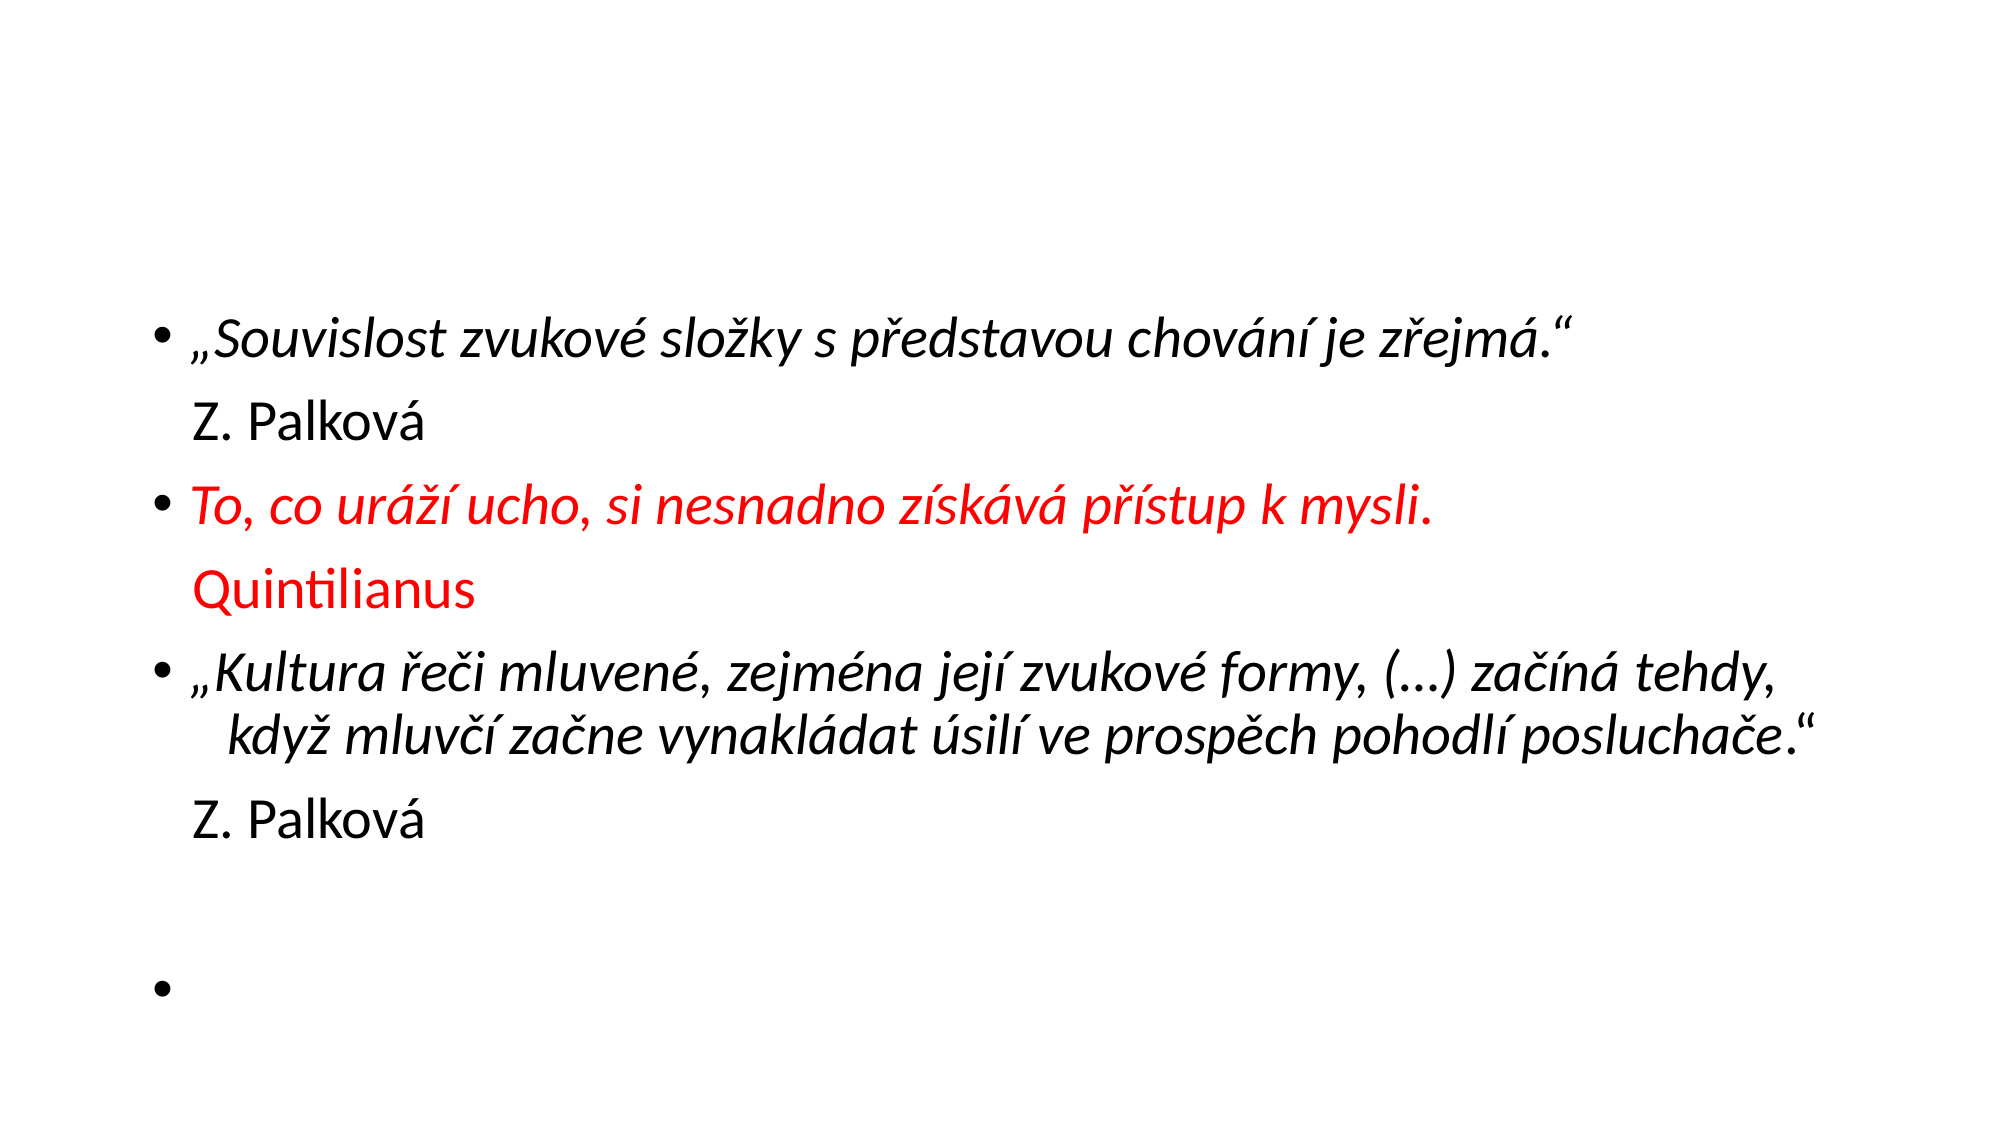

#
„Souvislost zvukové složky s představou chování je zřejmá.“
 Z. Palková
To, co uráží ucho, si nesnadno získává přístup k mysli.
 Quintilianus
„Kultura řeči mluvené, zejména její zvukové formy, (…) začíná tehdy, když mluvčí začne vynakládat úsilí ve prospěch pohodlí posluchače.“
 Z. Palková